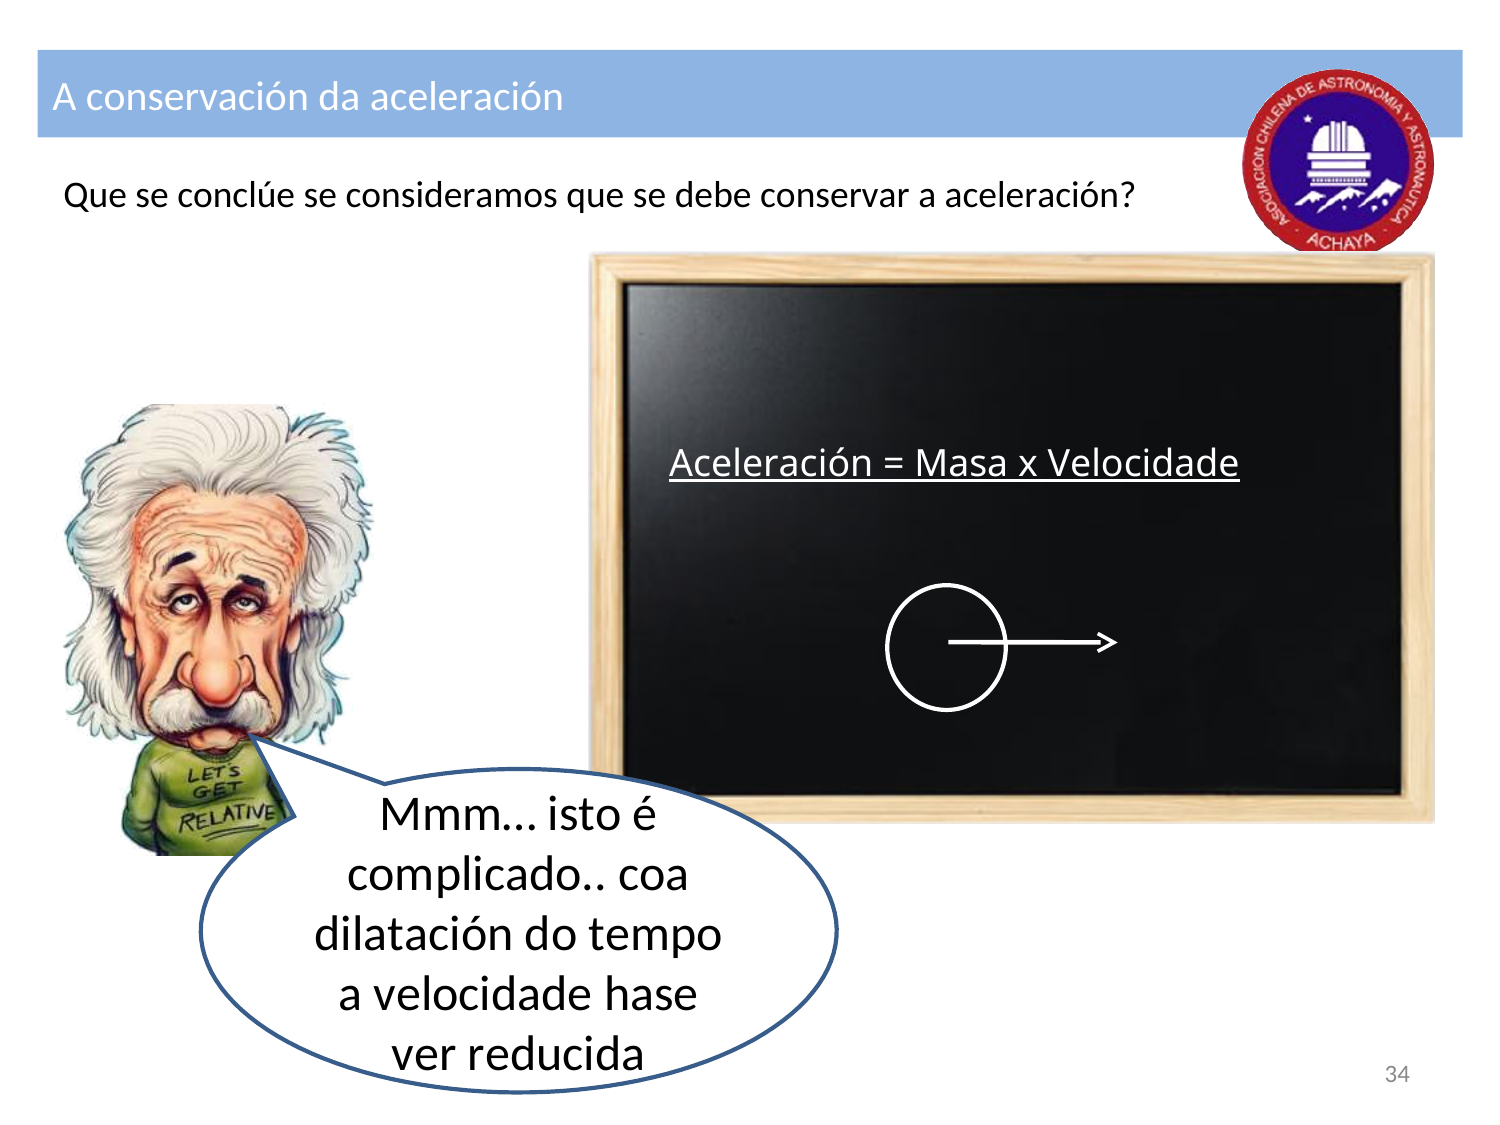

A conservación da aceleración
Que se conclúe se consideramos que se debe conservar a aceleración?
Aceleración = Masa x Velocidade
Mmm… isto é complicado.. coa dilatación do tempo a velocidade hase ver reducida